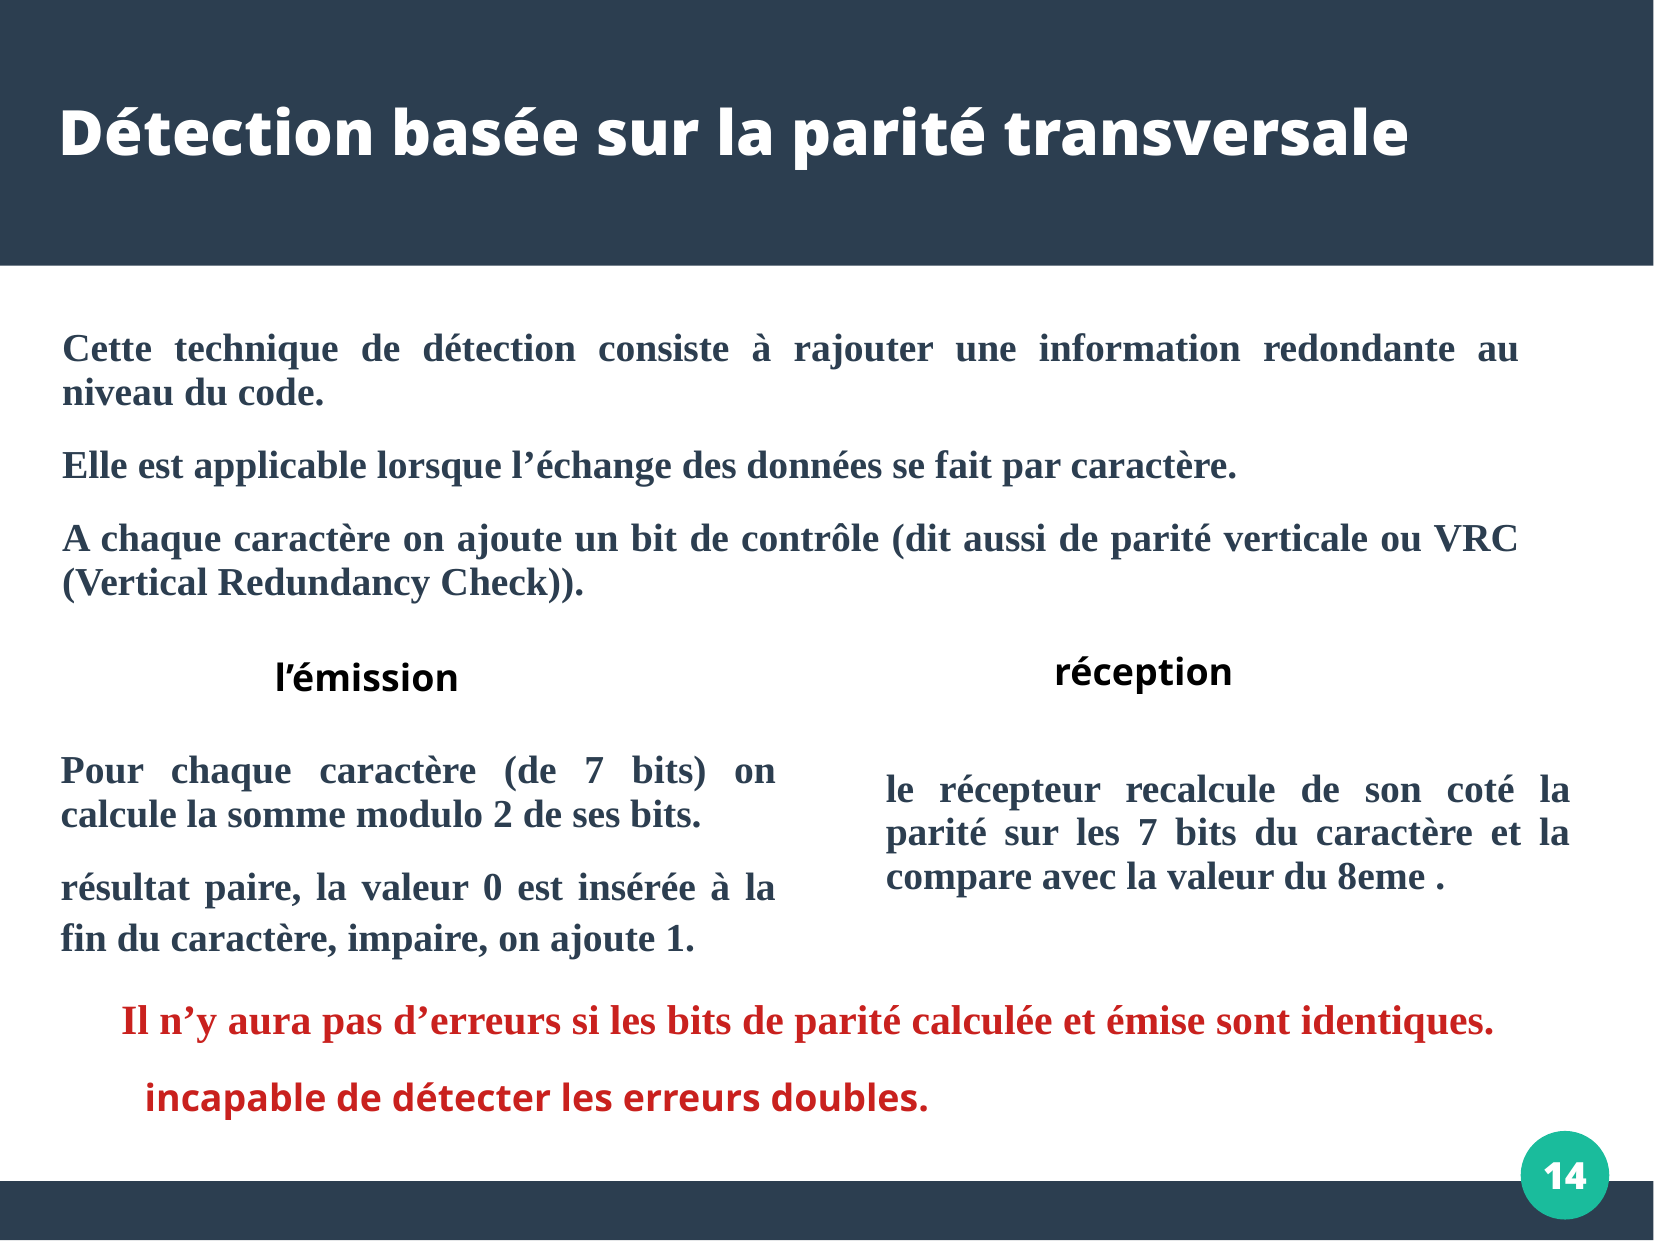

# Détection basée sur la parité transversale
Cette technique de détection consiste à rajouter une information redondante au niveau du code.
Elle est applicable lorsque l’échange des données se fait par caractère.
A chaque caractère on ajoute un bit de contrôle (dit aussi de parité verticale ou VRC (Vertical Redundancy Check)).
réception
l’émission
Pour chaque caractère (de 7 bits) on calcule la somme modulo 2 de ses bits.
résultat paire, la valeur 0 est insérée à la fin du caractère, impaire, on ajoute 1.
le récepteur recalcule de son coté la parité sur les 7 bits du caractère et la compare avec la valeur du 8eme .
Il n’y aura pas d’erreurs si les bits de parité calculée et émise sont identiques.
incapable de détecter les erreurs doubles.
14